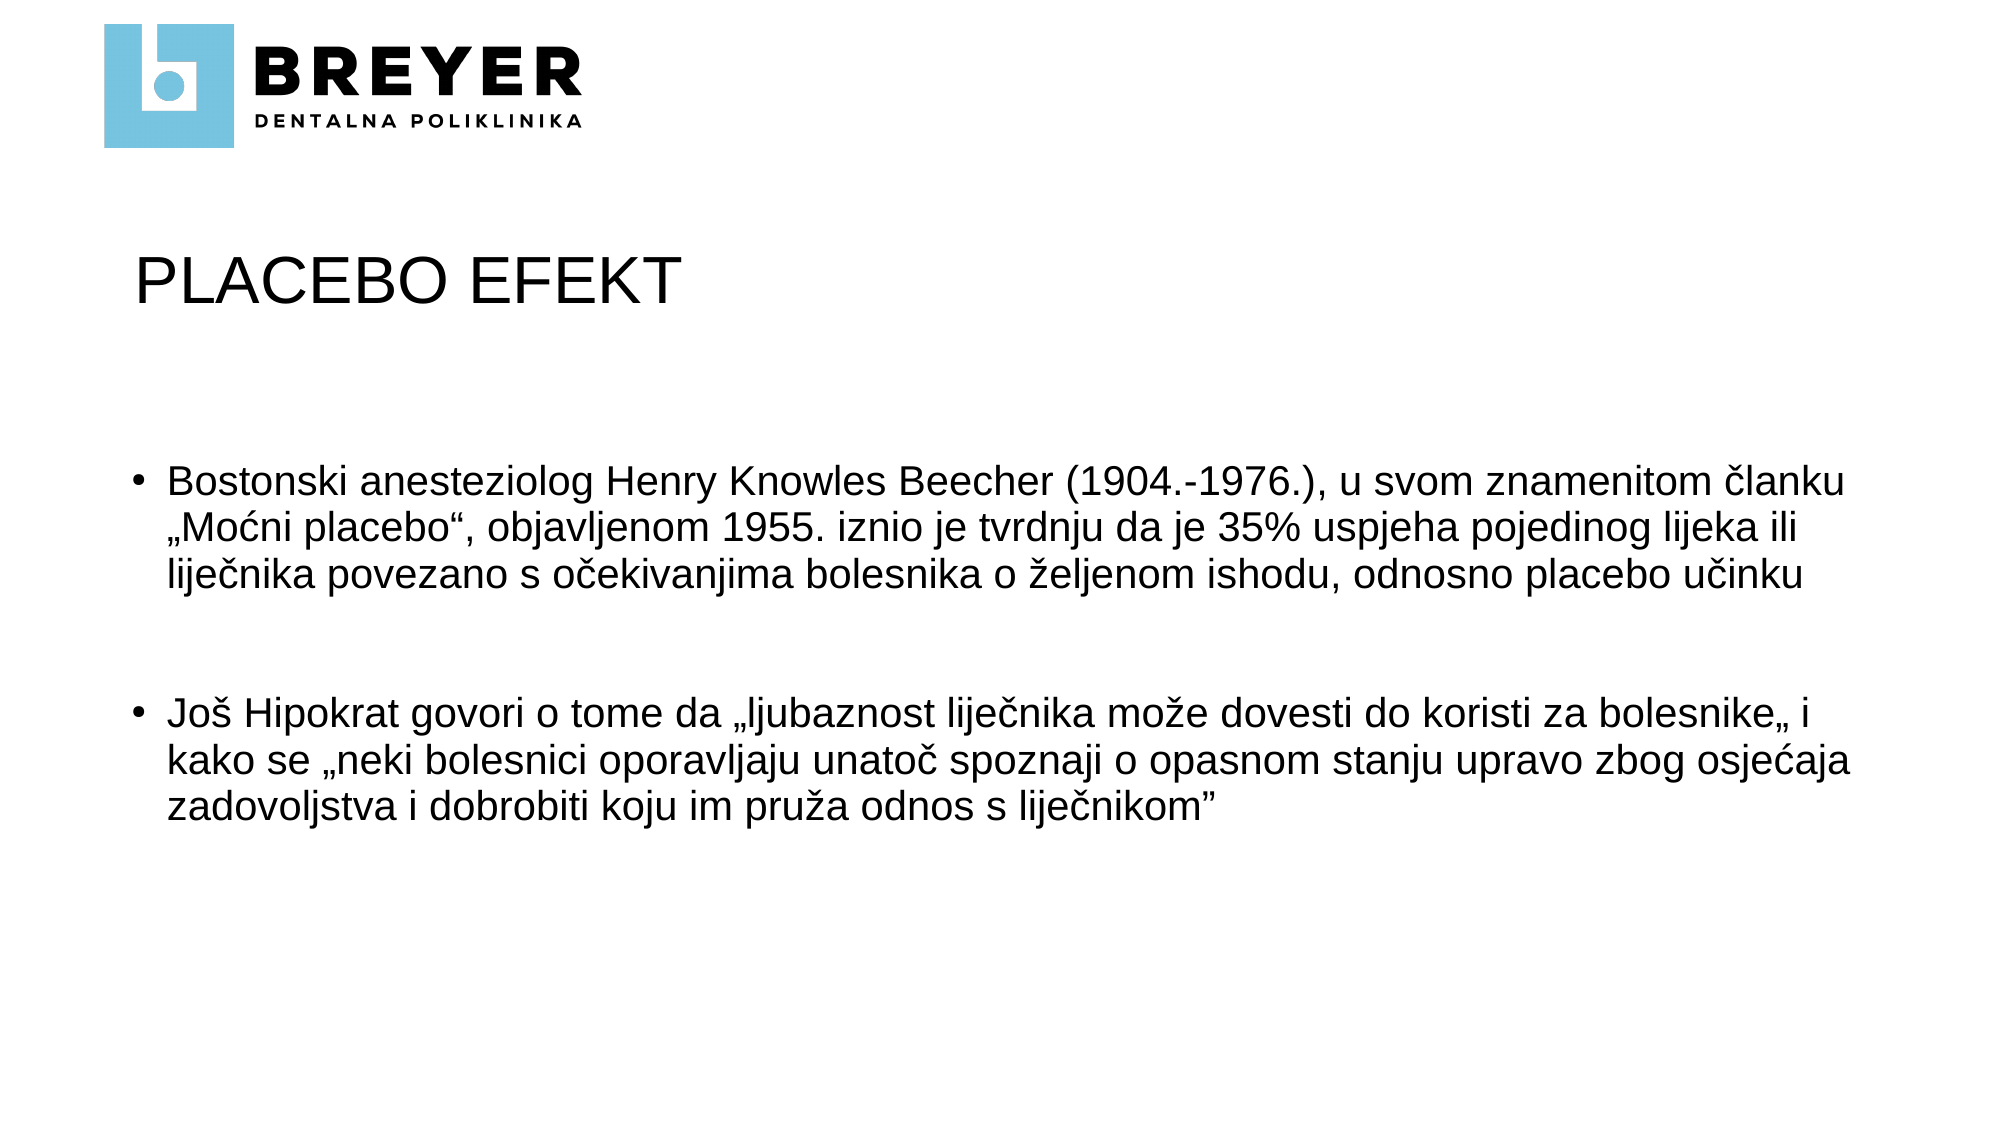

# PLACEBO EFEKT
Bostonski anesteziolog Henry Knowles Beecher (1904.-1976.), u svom znamenitom članku „Moćni placebo“, objavljenom 1955. iznio je tvrdnju da je 35% uspjeha pojedinog lijeka ili liječnika povezano s očekivanjima bolesnika o željenom ishodu, odnosno placebo učinku
Još Hipokrat govori o tome da „ljubaznost liječnika može dovesti do koristi za bolesnike„ i kako se „neki bolesnici oporavljaju unatoč spoznaji o opasnom stanju upravo zbog osjećaja zadovoljstva i dobrobiti koju im pruža odnos s liječnikom”